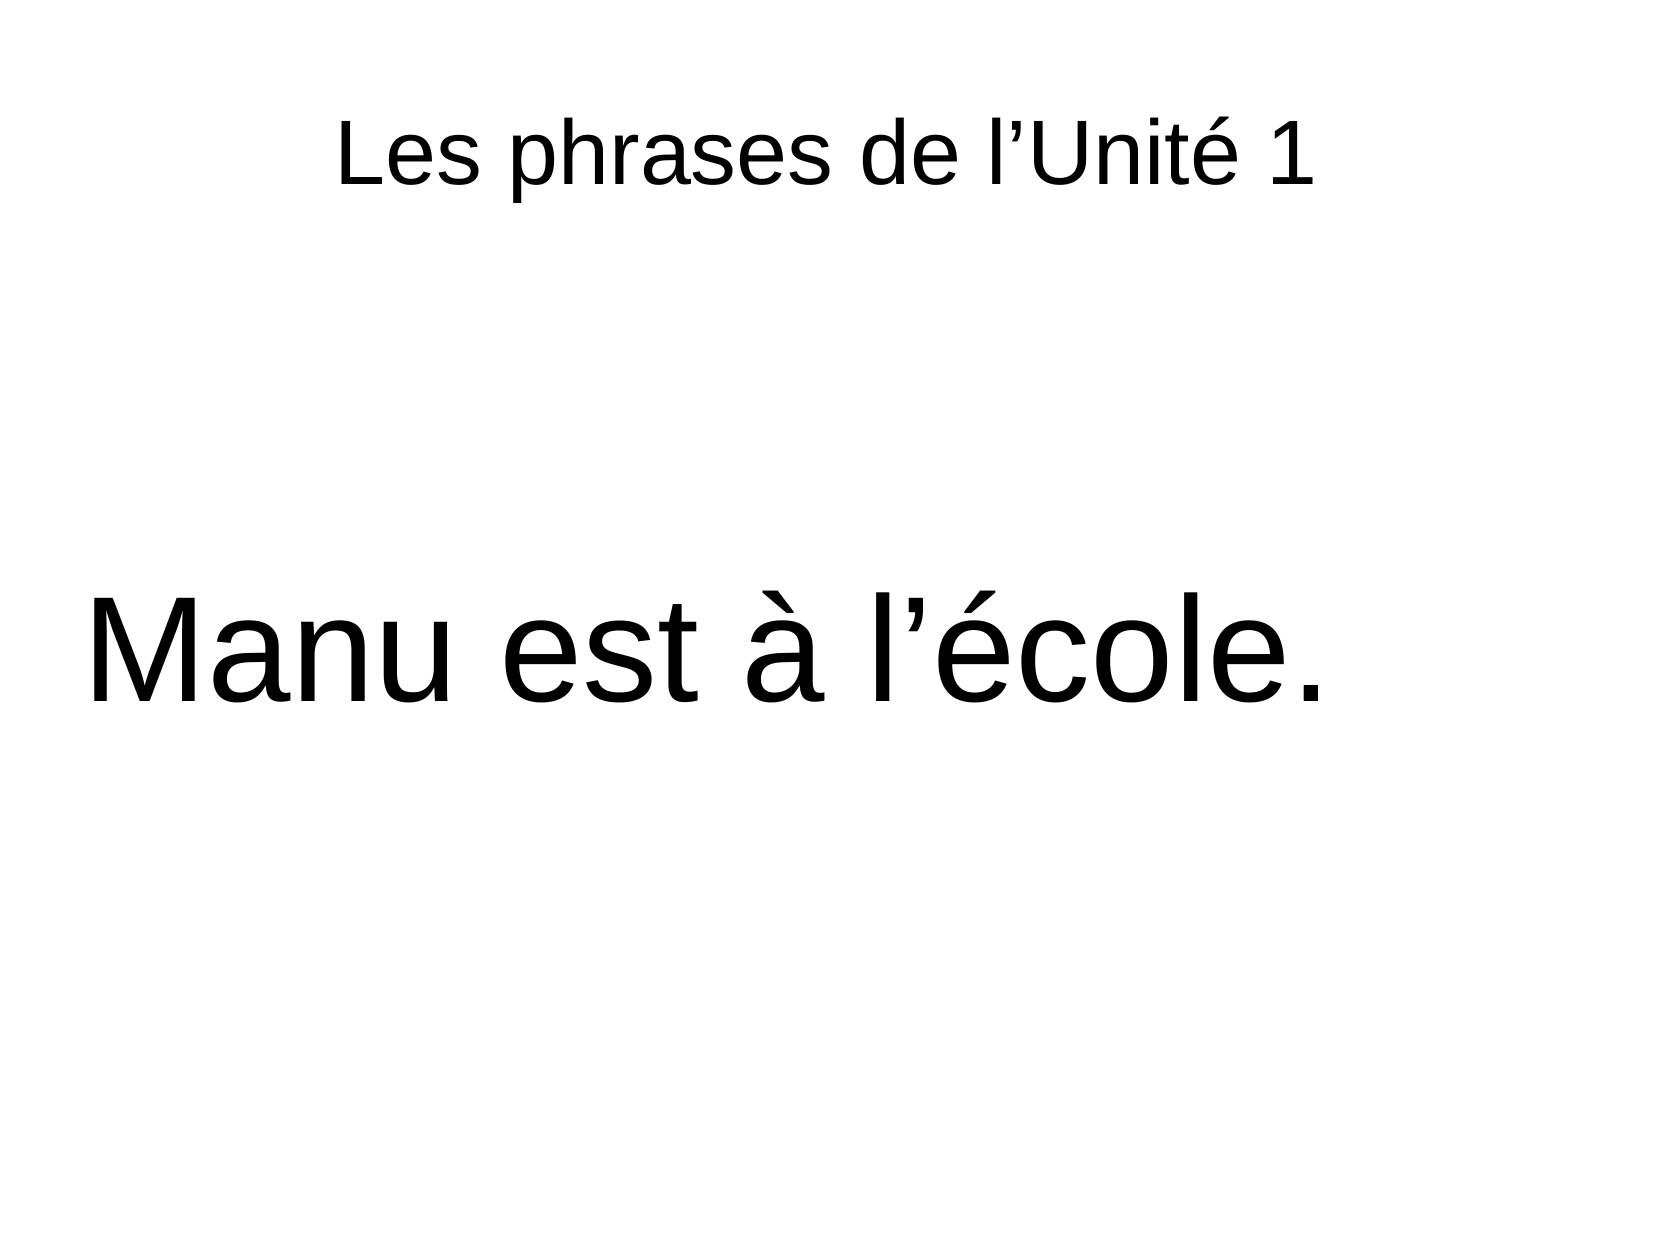

# Les phrases de l’Unité 1
Manu est à l’école.